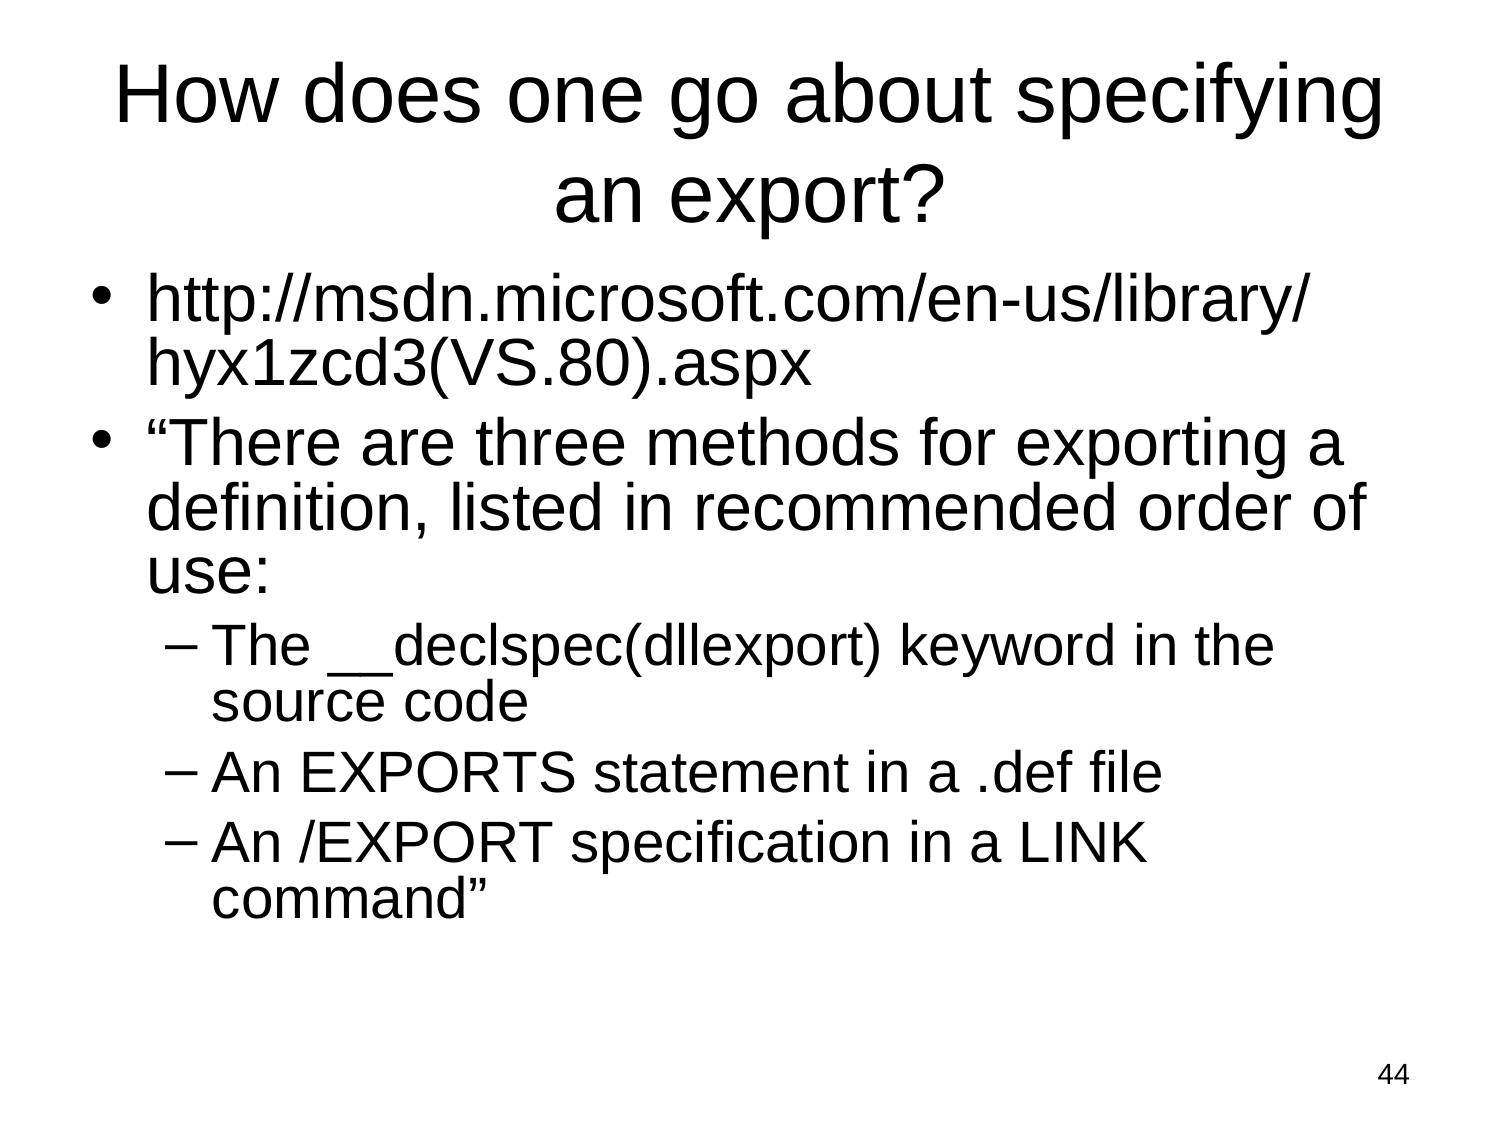

# How does one go about specifying an export?
http://msdn.microsoft.com/en-us/library/hyx1zcd3(VS.80).aspx
“There are three methods for exporting a definition, listed in recommended order of use:
The __declspec(dllexport) keyword in the source code
An EXPORTS statement in a .def file
An /EXPORT specification in a LINK command”